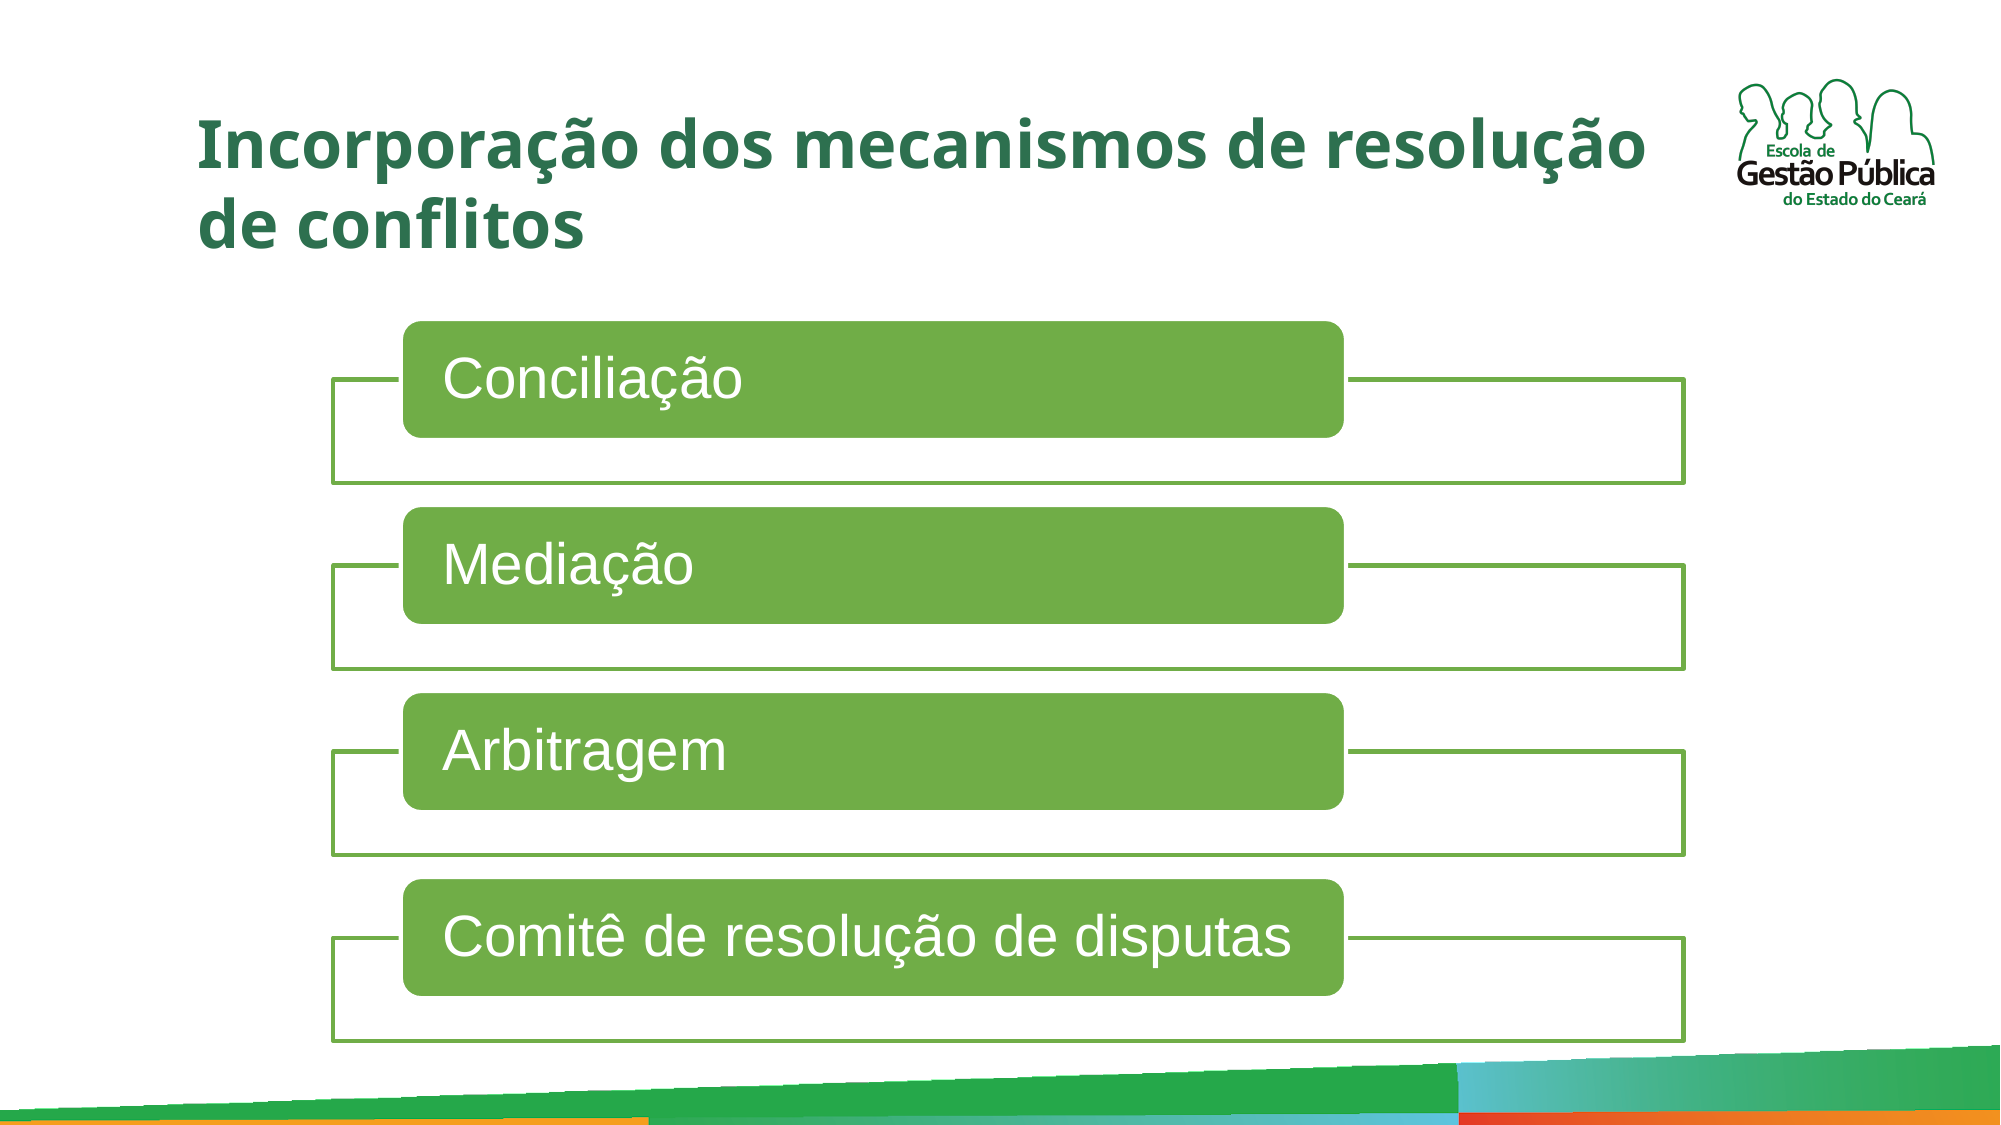

Incorporação dos mecanismos de resolução de conflitos
Conciliação
Mediação
Arbitragem
Comitê de resolução de disputas